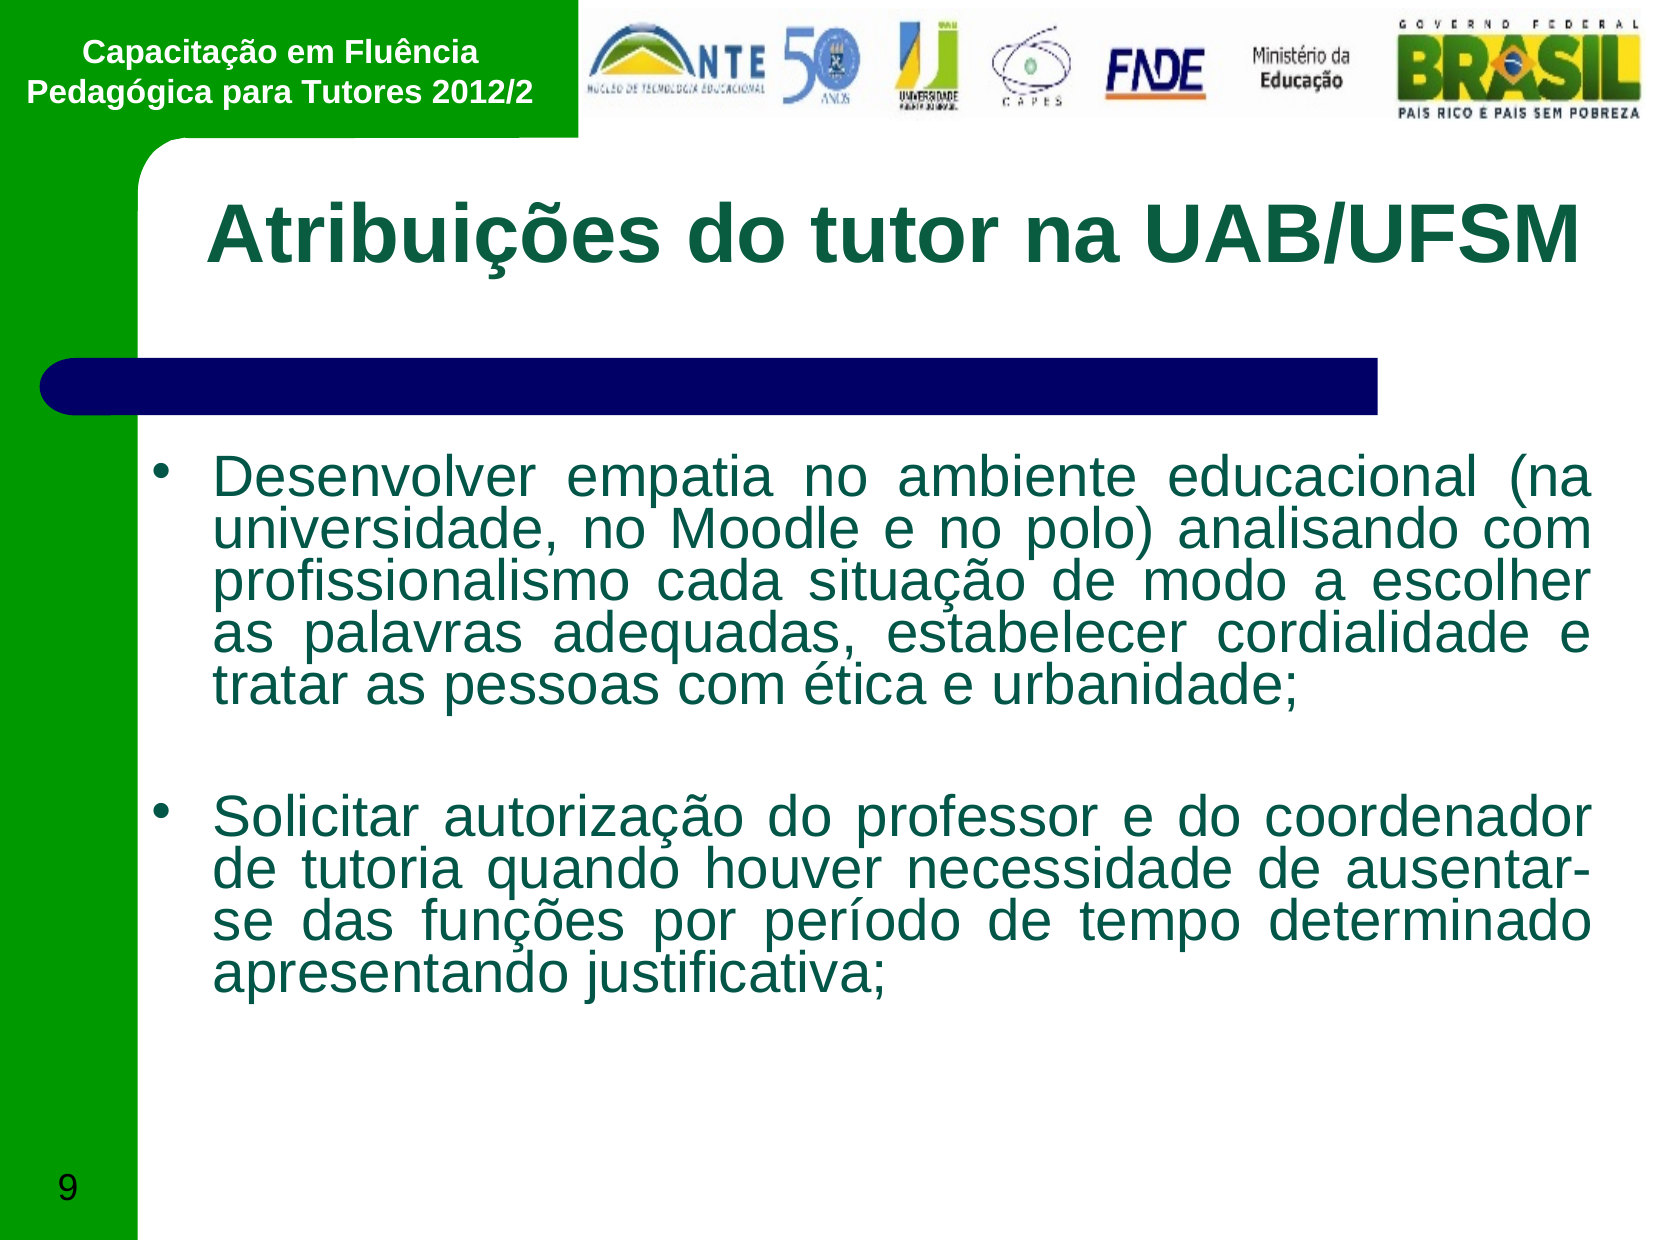

# Atribuições do tutor na UAB/UFSM
Desenvolver empatia no ambiente educacional (na universidade, no Moodle e no polo) analisando com profissionalismo cada situação de modo a escolher as palavras adequadas, estabelecer cordialidade e tratar as pessoas com ética e urbanidade;
Solicitar autorização do professor e do coordenador de tutoria quando houver necessidade de ausentar-se das funções por período de tempo determinado apresentando justificativa;